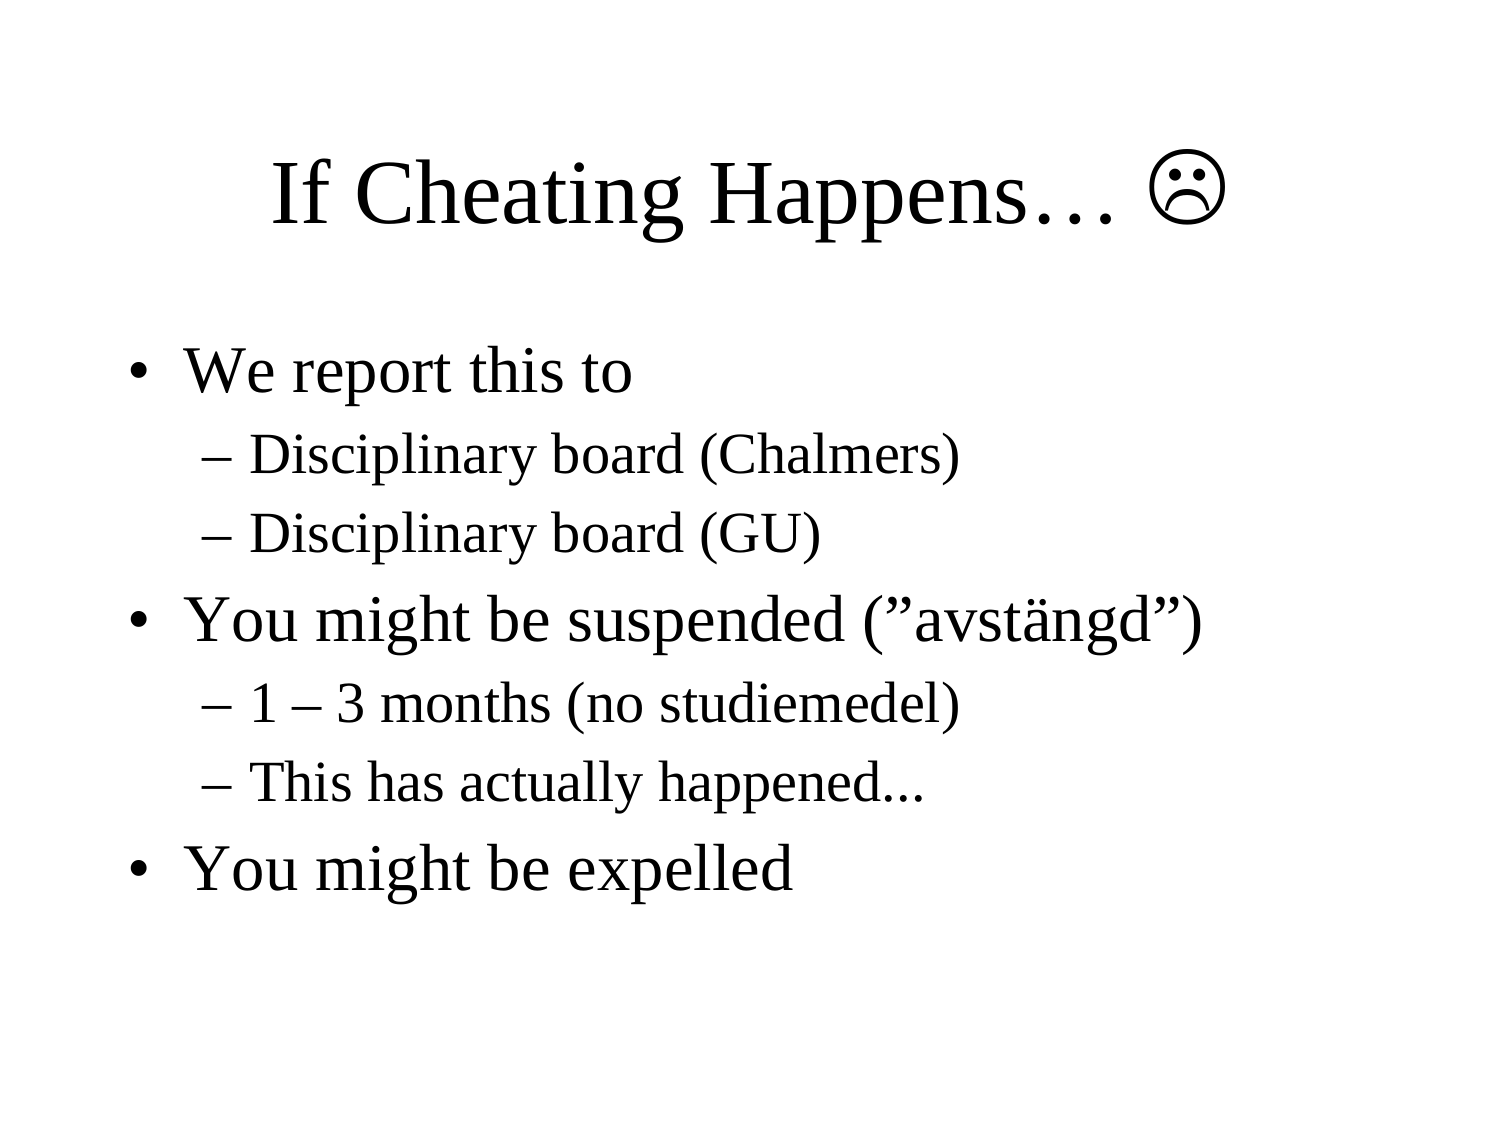

# If Cheating Happens… 
We report this to
Disciplinary board (Chalmers)
Disciplinary board (GU)
You might be suspended (”avstängd”)
1 – 3 months (no studiemedel)
This has actually happened...
You might be expelled